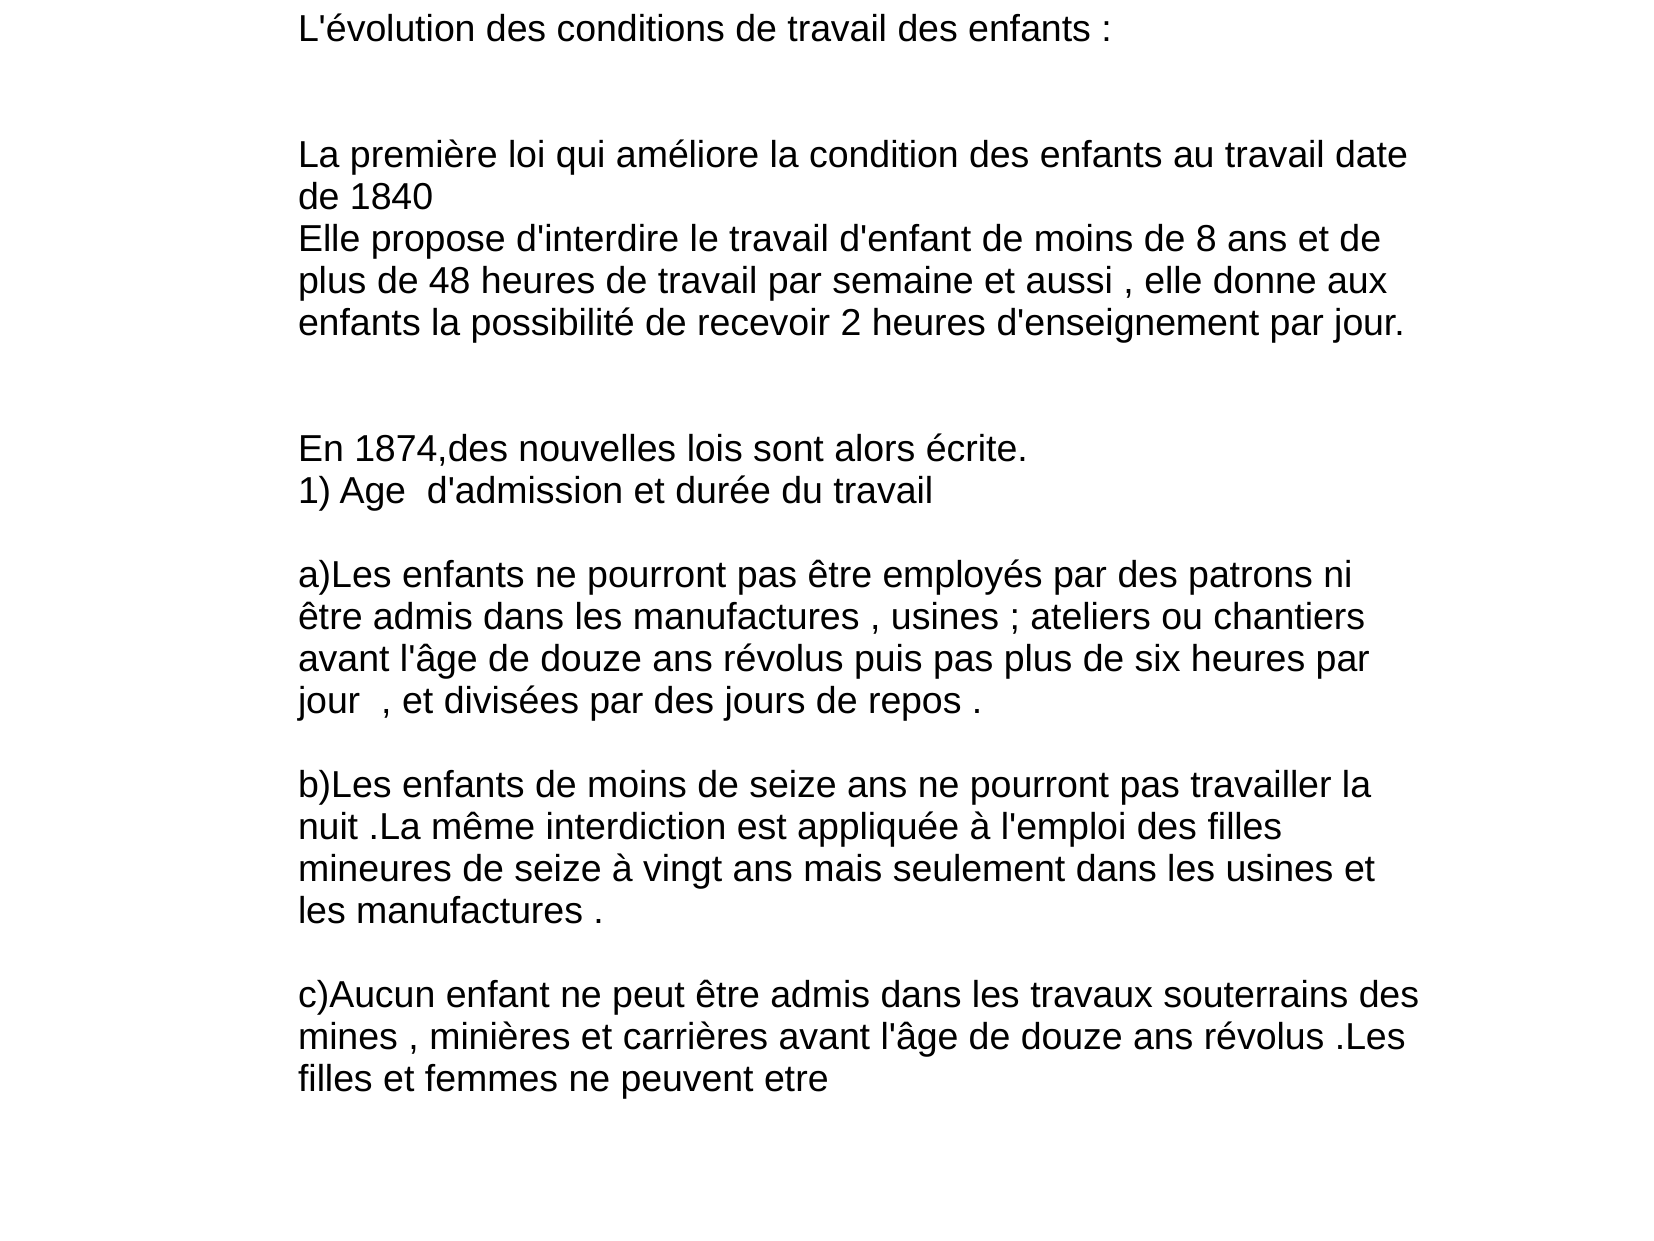

L'évolution des conditions de travail des enfants :
La première loi qui améliore la condition des enfants au travail date de 1840
Elle propose d'interdire le travail d'enfant de moins de 8 ans et de plus de 48 heures de travail par semaine et aussi , elle donne aux enfants la possibilité de recevoir 2 heures d'enseignement par jour.
En 1874,des nouvelles lois sont alors écrite.
1) Age d'admission et durée du travail
a)Les enfants ne pourront pas être employés par des patrons ni être admis dans les manufactures , usines ; ateliers ou chantiers avant l'âge de douze ans révolus puis pas plus de six heures par jour , et divisées par des jours de repos .
b)Les enfants de moins de seize ans ne pourront pas travailler la nuit .La même interdiction est appliquée à l'emploi des filles mineures de seize à vingt ans mais seulement dans les usines et les manufactures .
c)Aucun enfant ne peut être admis dans les travaux souterrains des mines , minières et carrières avant l'âge de douze ans révolus .Les filles et femmes ne peuvent etre